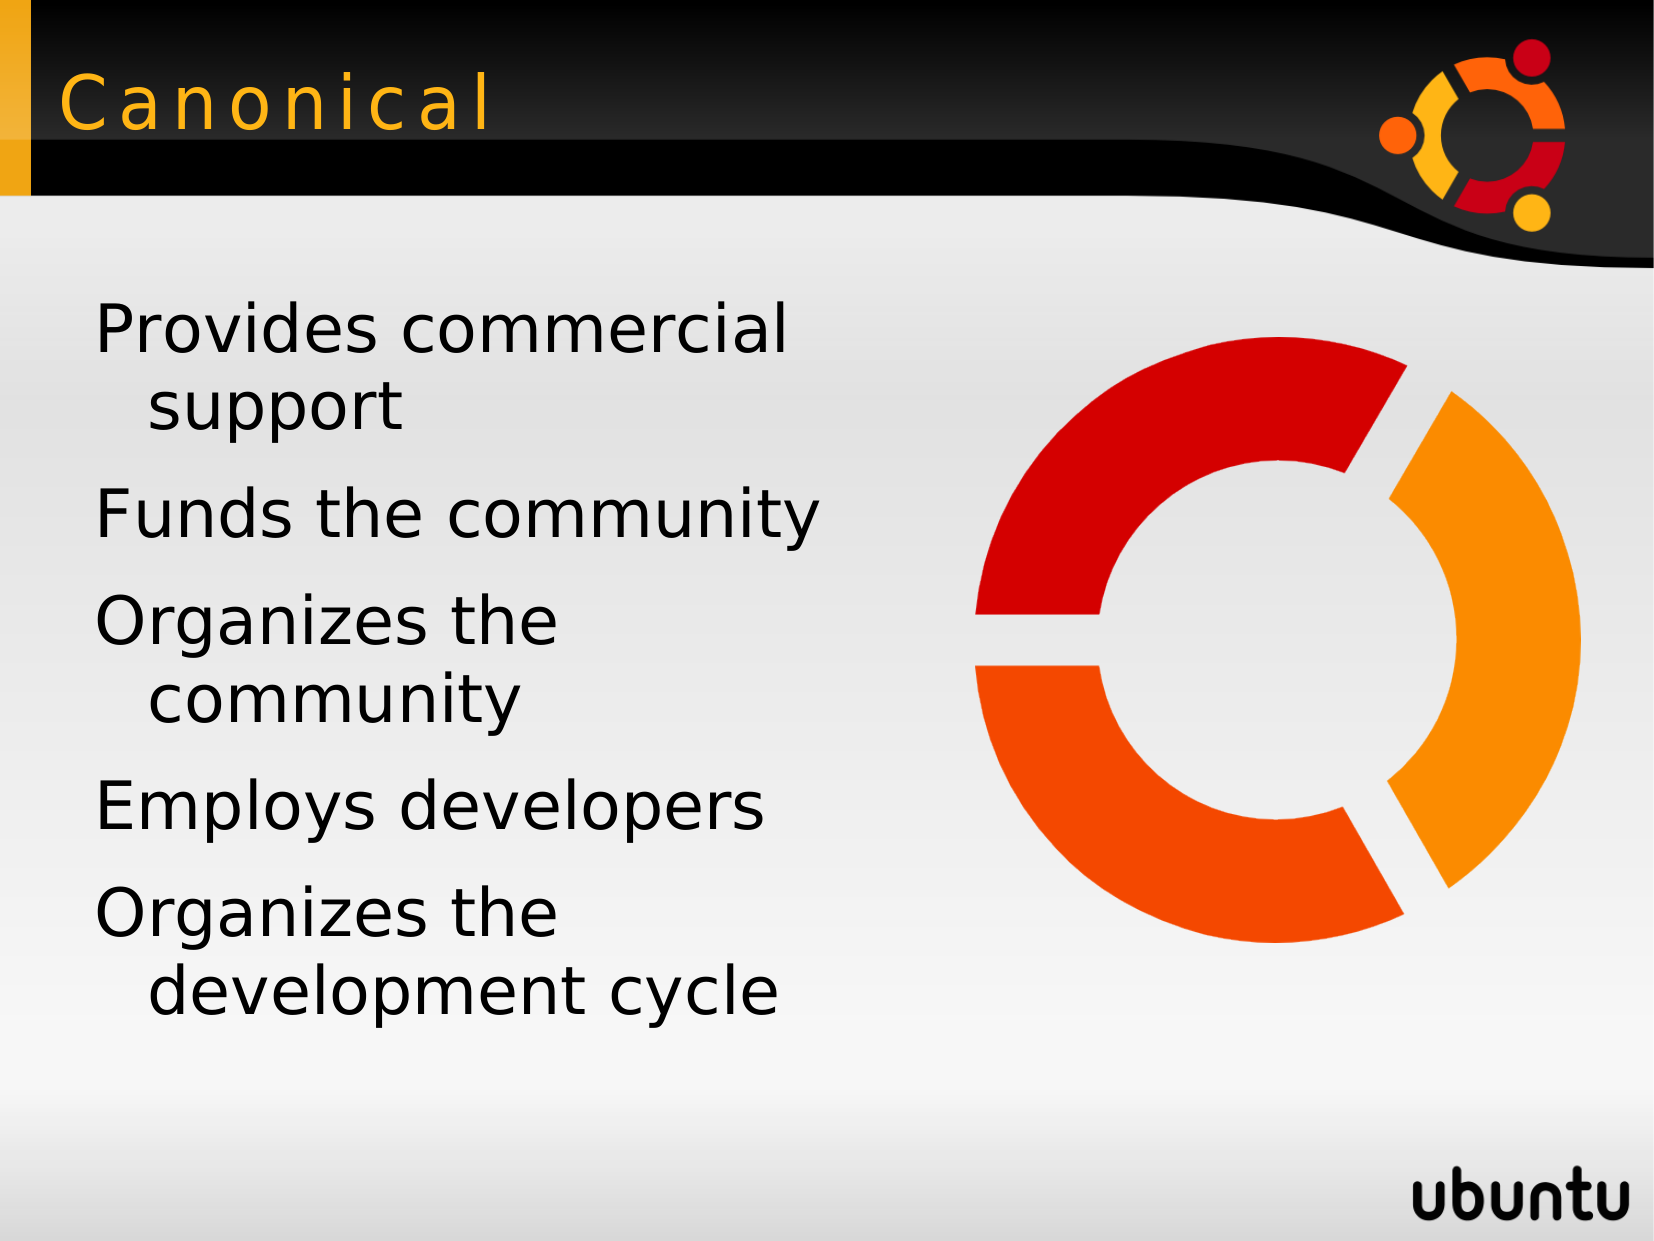

# Canonical
Provides commercial support
Funds the community
Organizes the community
Employs developers
Organizes the development cycle